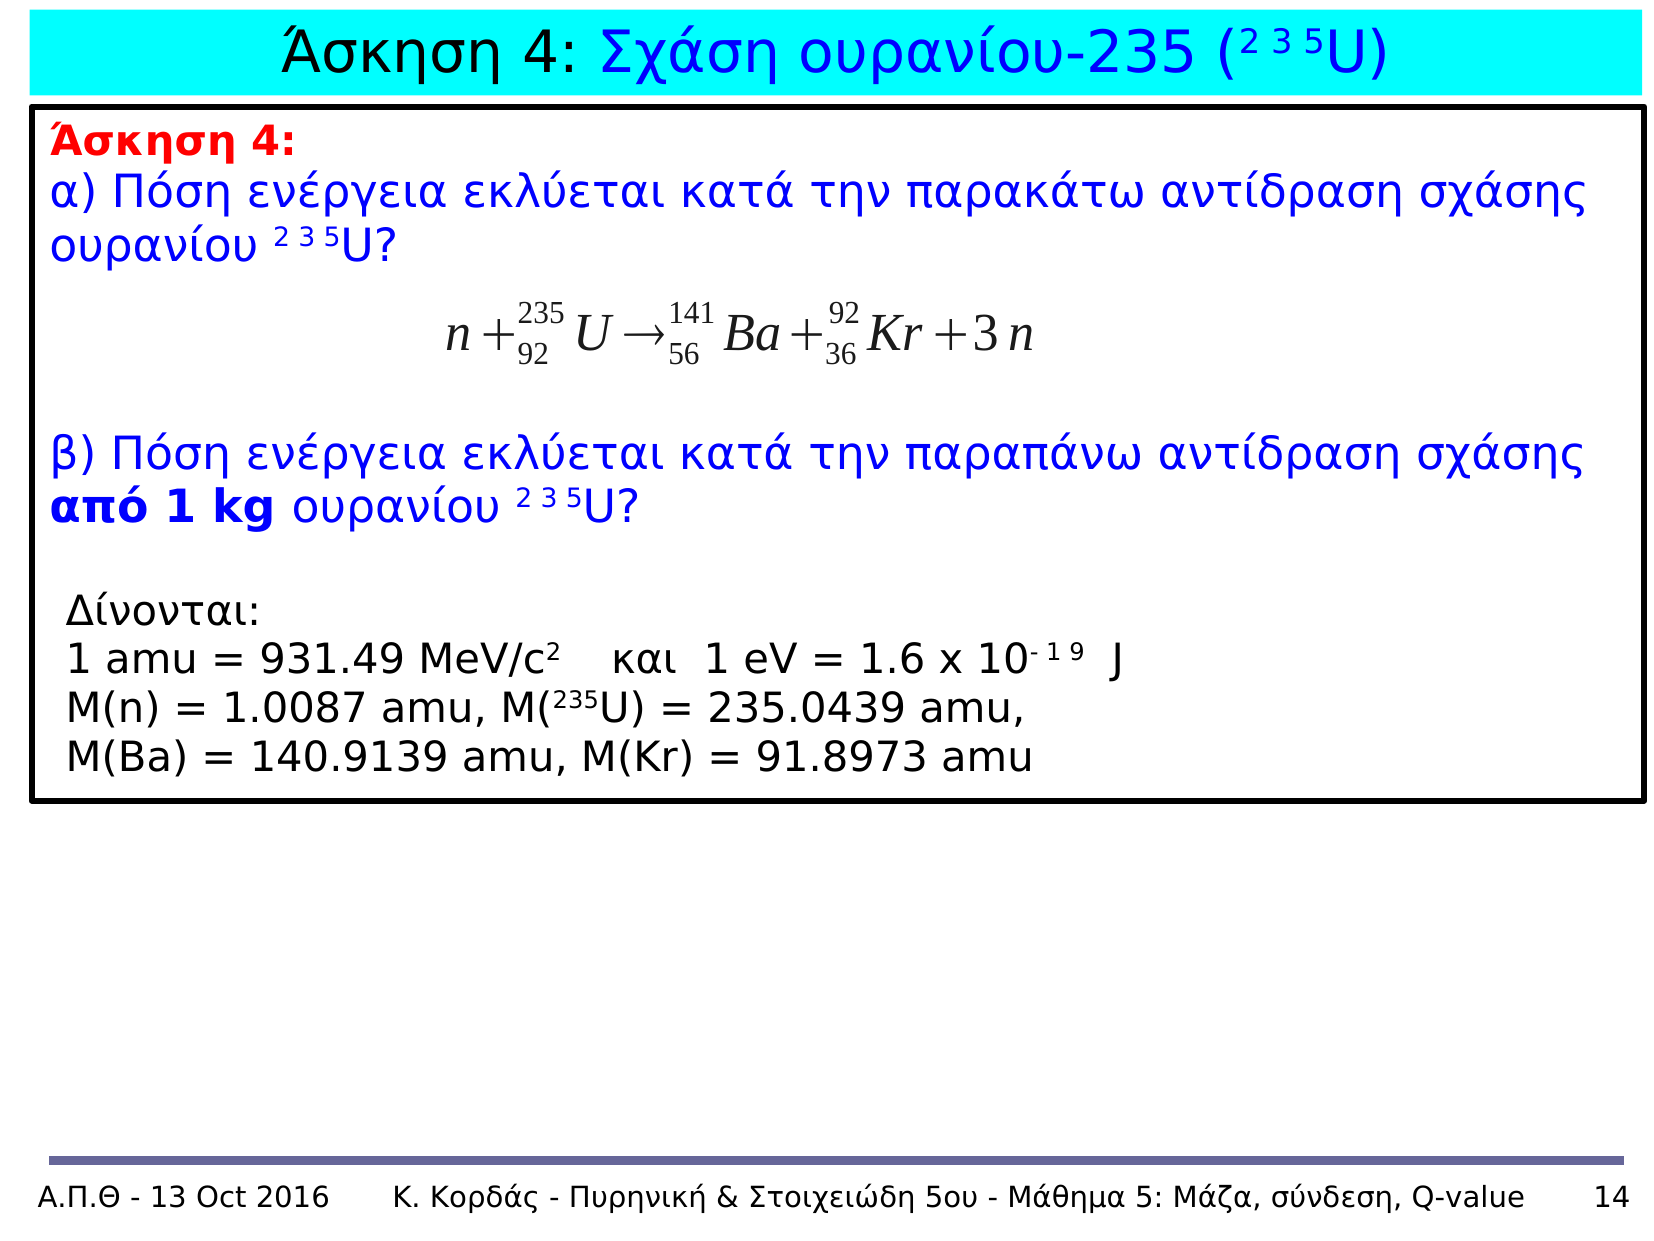

# Άσκηση 4: Σχάση ουρανίου-235 (2 3 5U)
Άσκηση 4:
α) Πόση ενέργεια εκλύεται κατά την παρακάτω αντίδραση σχάσης
ουρανίου 2 3 5U?
β) Πόση ενέργεια εκλύεται κατά την παραπάνω αντίδραση σχάσης
από 1 kg ουρανίου 2 3 5U?
Δίνονται:
1 amu = 931.49 MeV/c2 και 1 eV = 1.6 x 10- 1 9 J
Μ(n) = 1.0087 amu, Μ(235U) = 235.0439 amu,
Μ(Ba) = 140.9139 amu, Μ(Kr) = 91.8973 amu
Α.Π.Θ - 13 Oct 2016
Κ. Κορδάς - Πυρηνική & Στοιχειώδη 5ου - Μάθημα 5: Mάζα, σύνδεση, Q-value
14